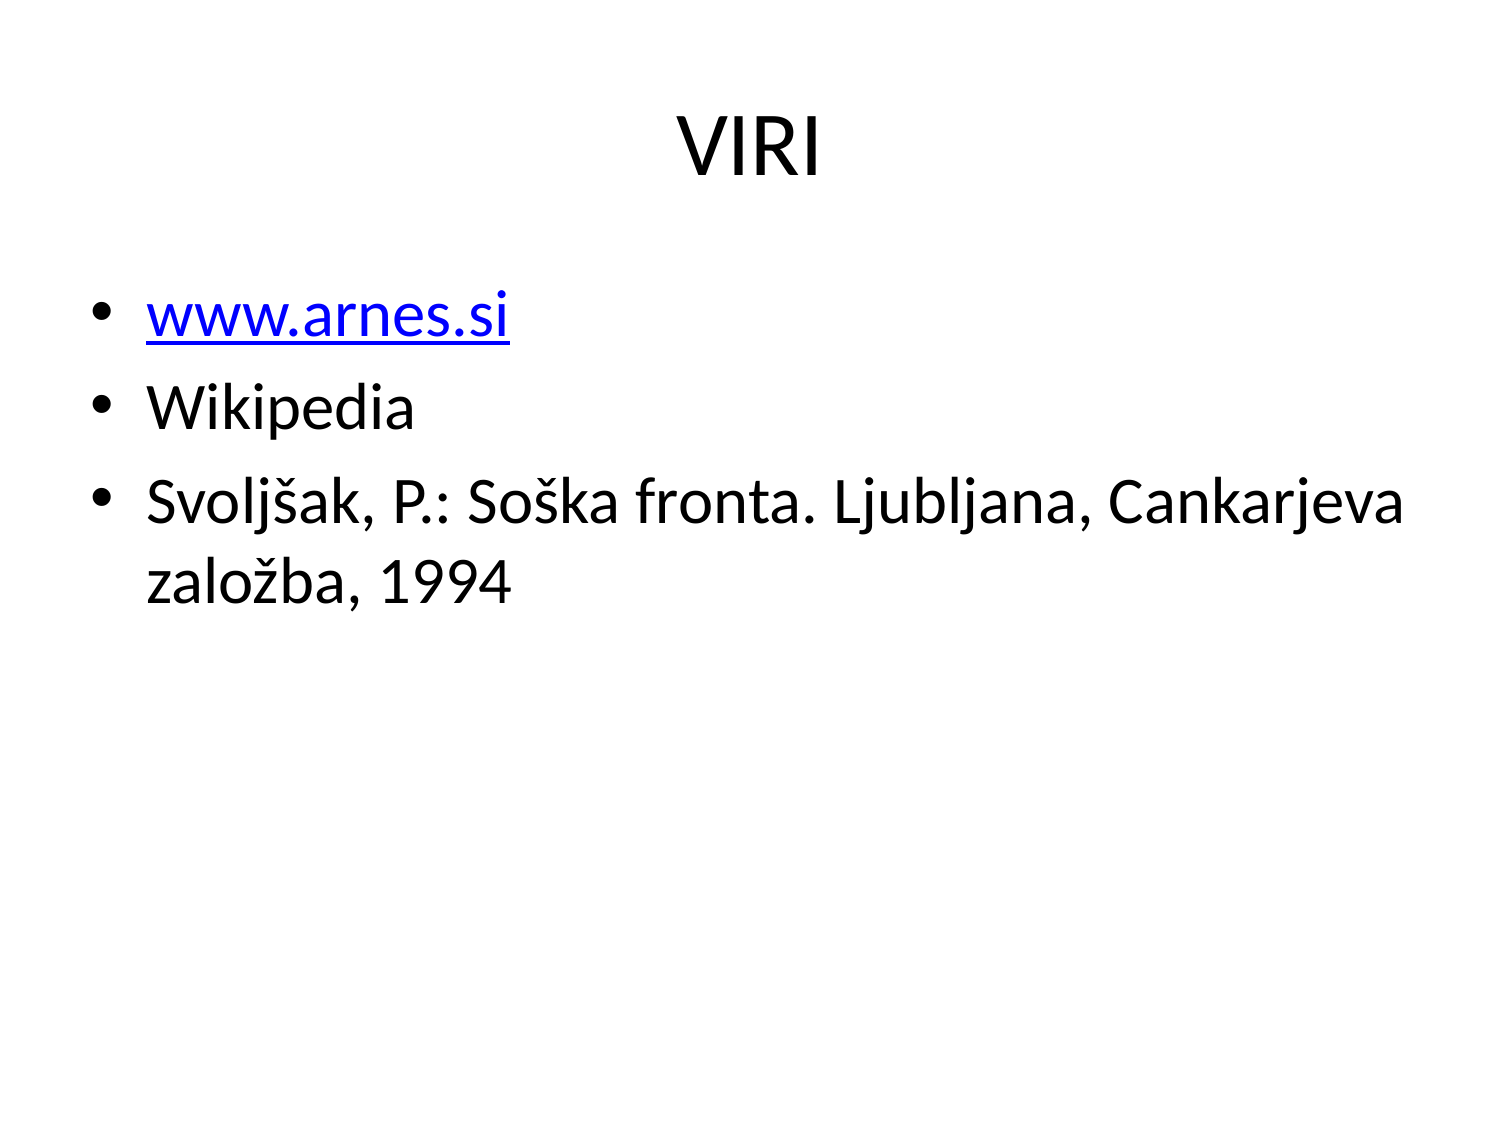

# VIRI
www.arnes.si
Wikipedia
Svoljšak, P.: Soška fronta. Ljubljana, Cankarjeva založba, 1994